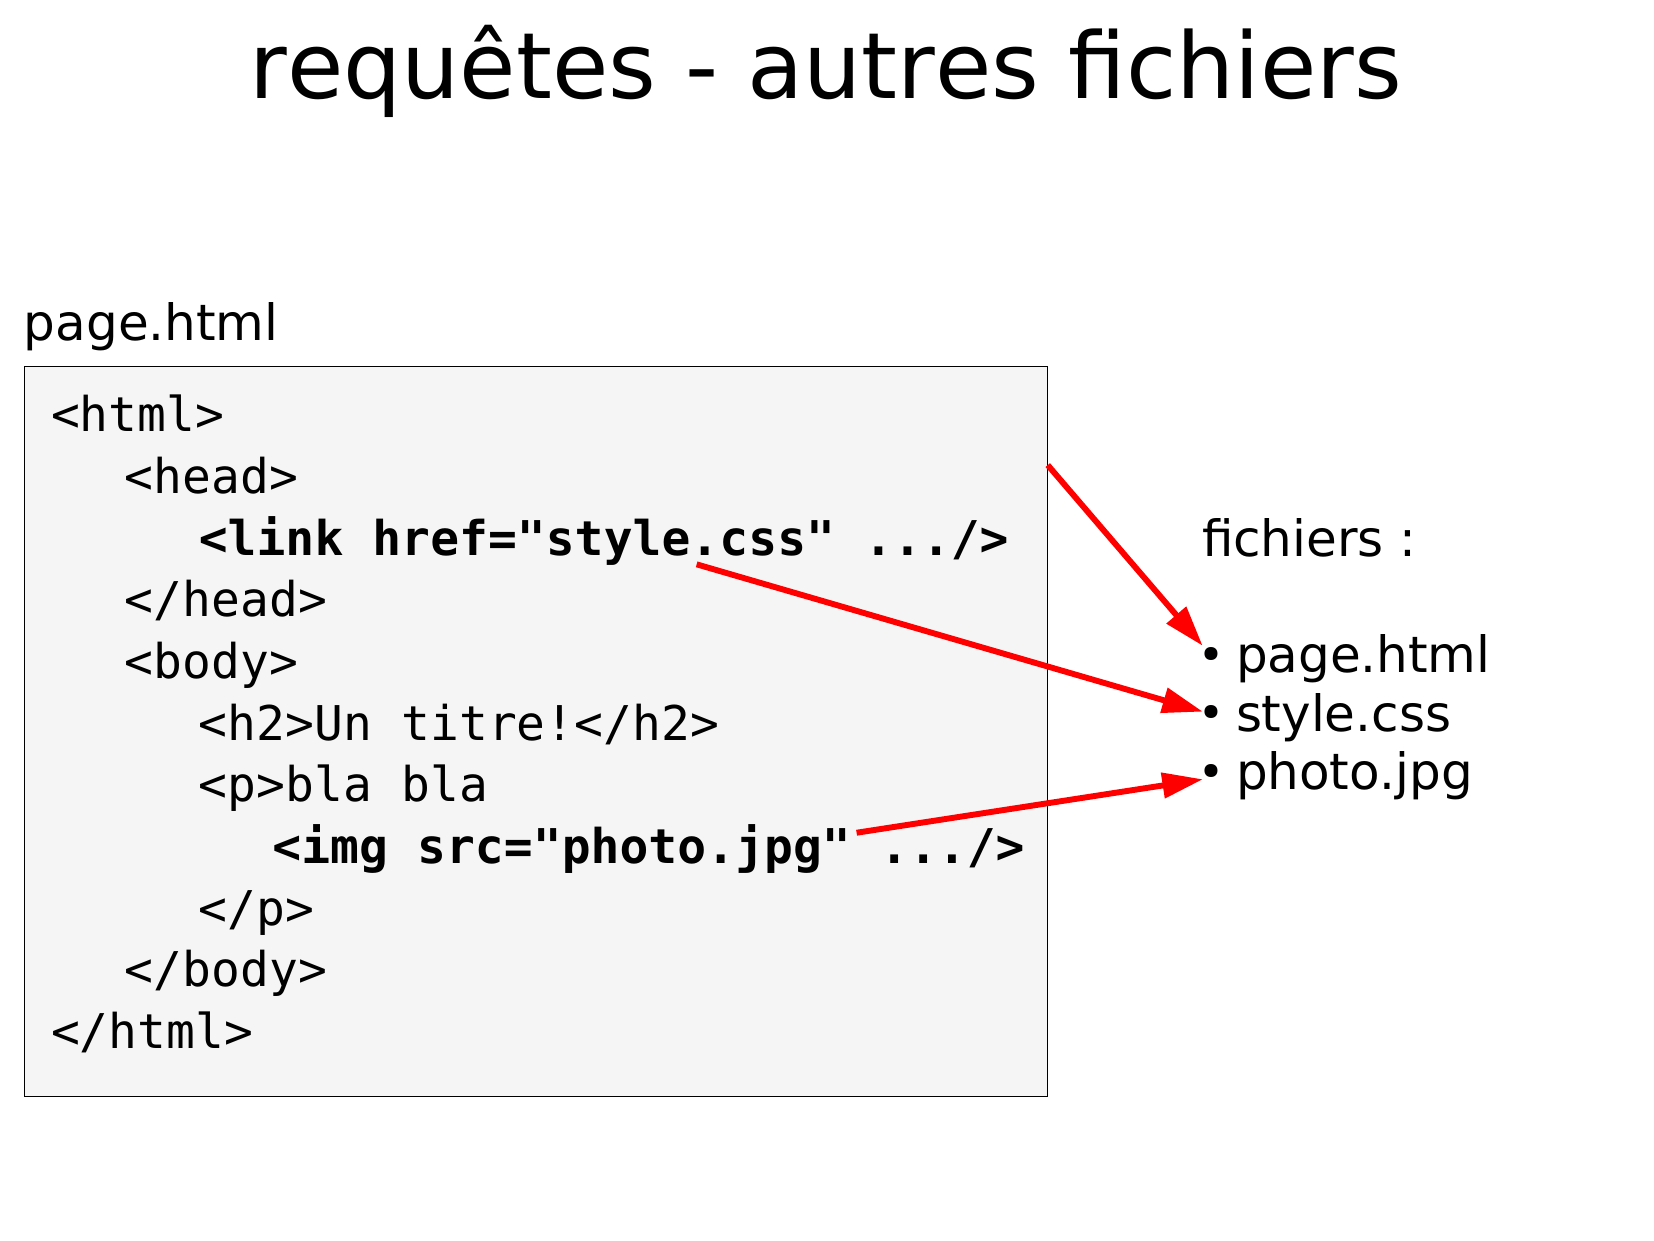

# requêtes - autres fichiers
page.html
<html>
	<head>
		<link href="style.css" .../>
	</head>
	<body>
		<h2>Un titre!</h2>
		<p>bla bla
			<img src="photo.jpg" .../>
		</p>
	</body>
</html>
fichiers :
 page.html
 style.css
 photo.jpg